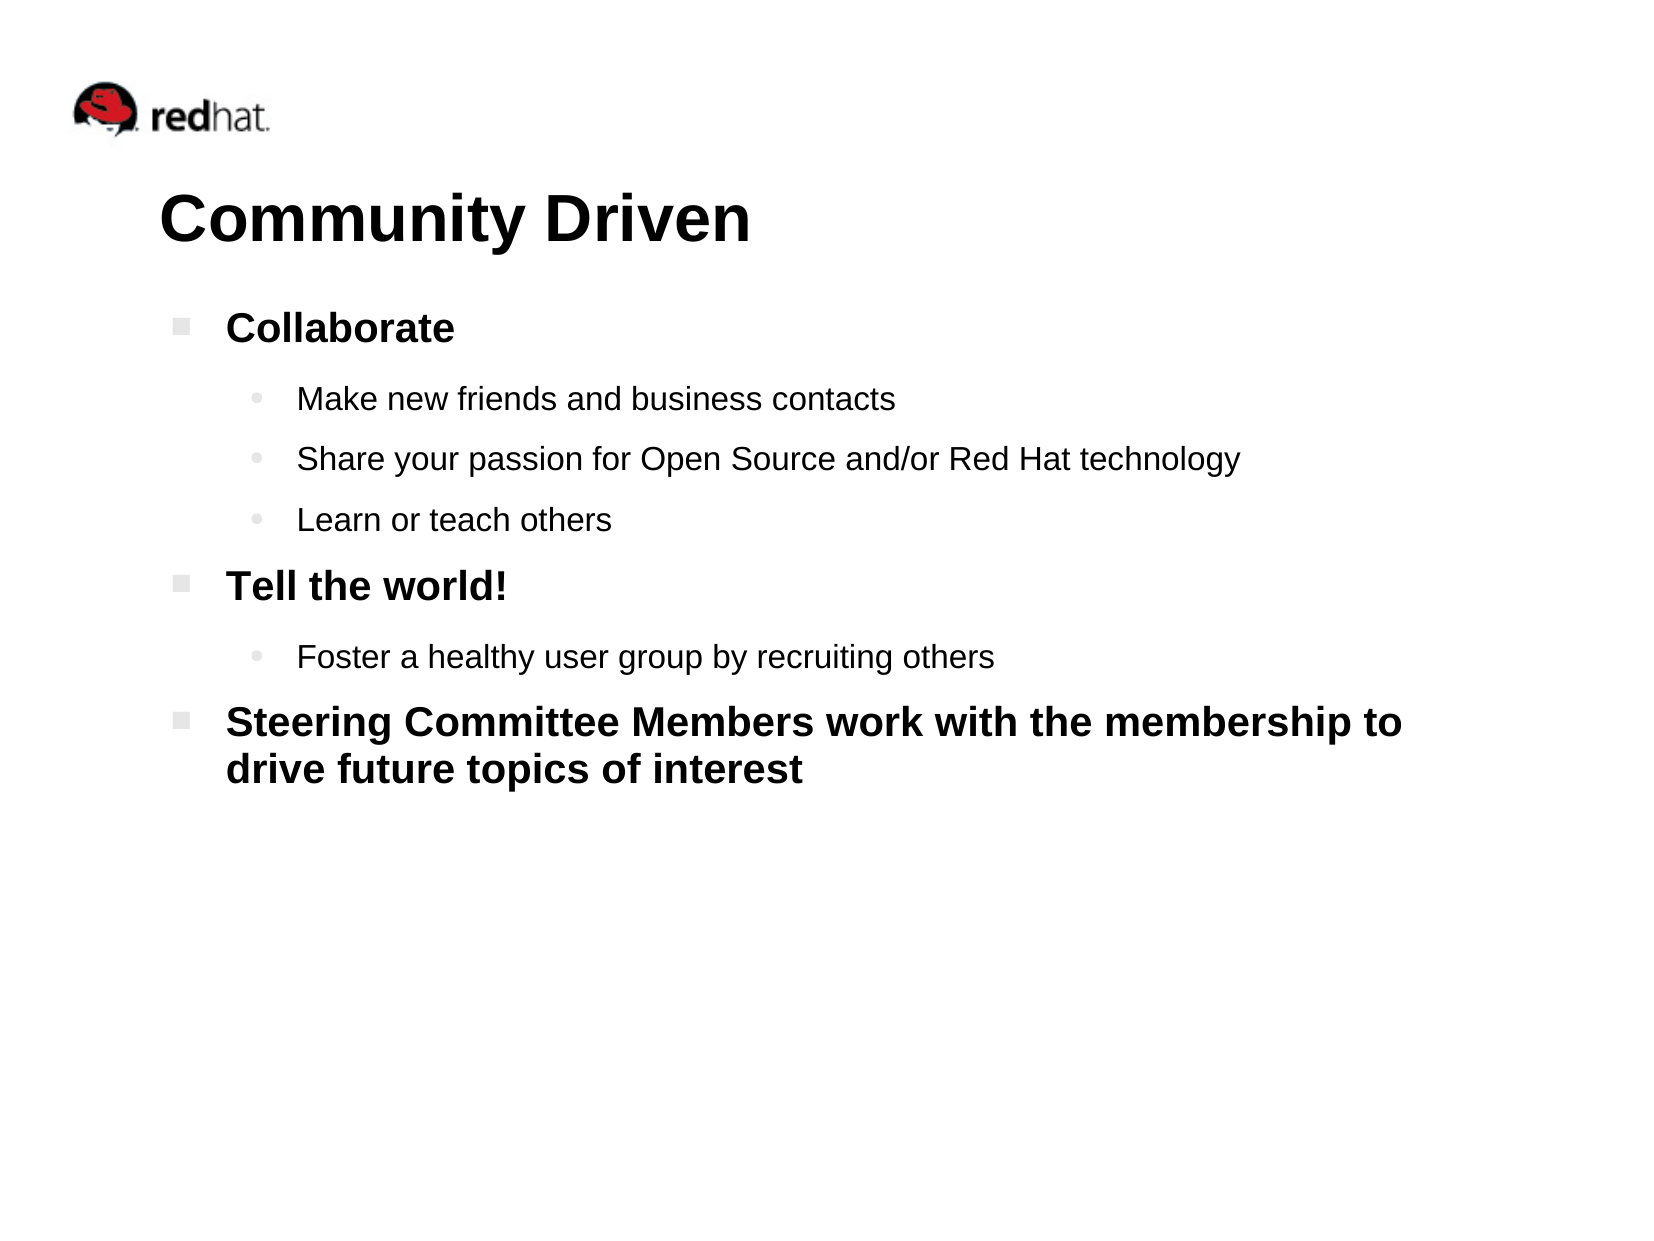

# Community Driven
Collaborate
Make new friends and business contacts
Share your passion for Open Source and/or Red Hat technology
Learn or teach others
Tell the world!
Foster a healthy user group by recruiting others
Steering Committee Members work with the membership to drive future topics of interest